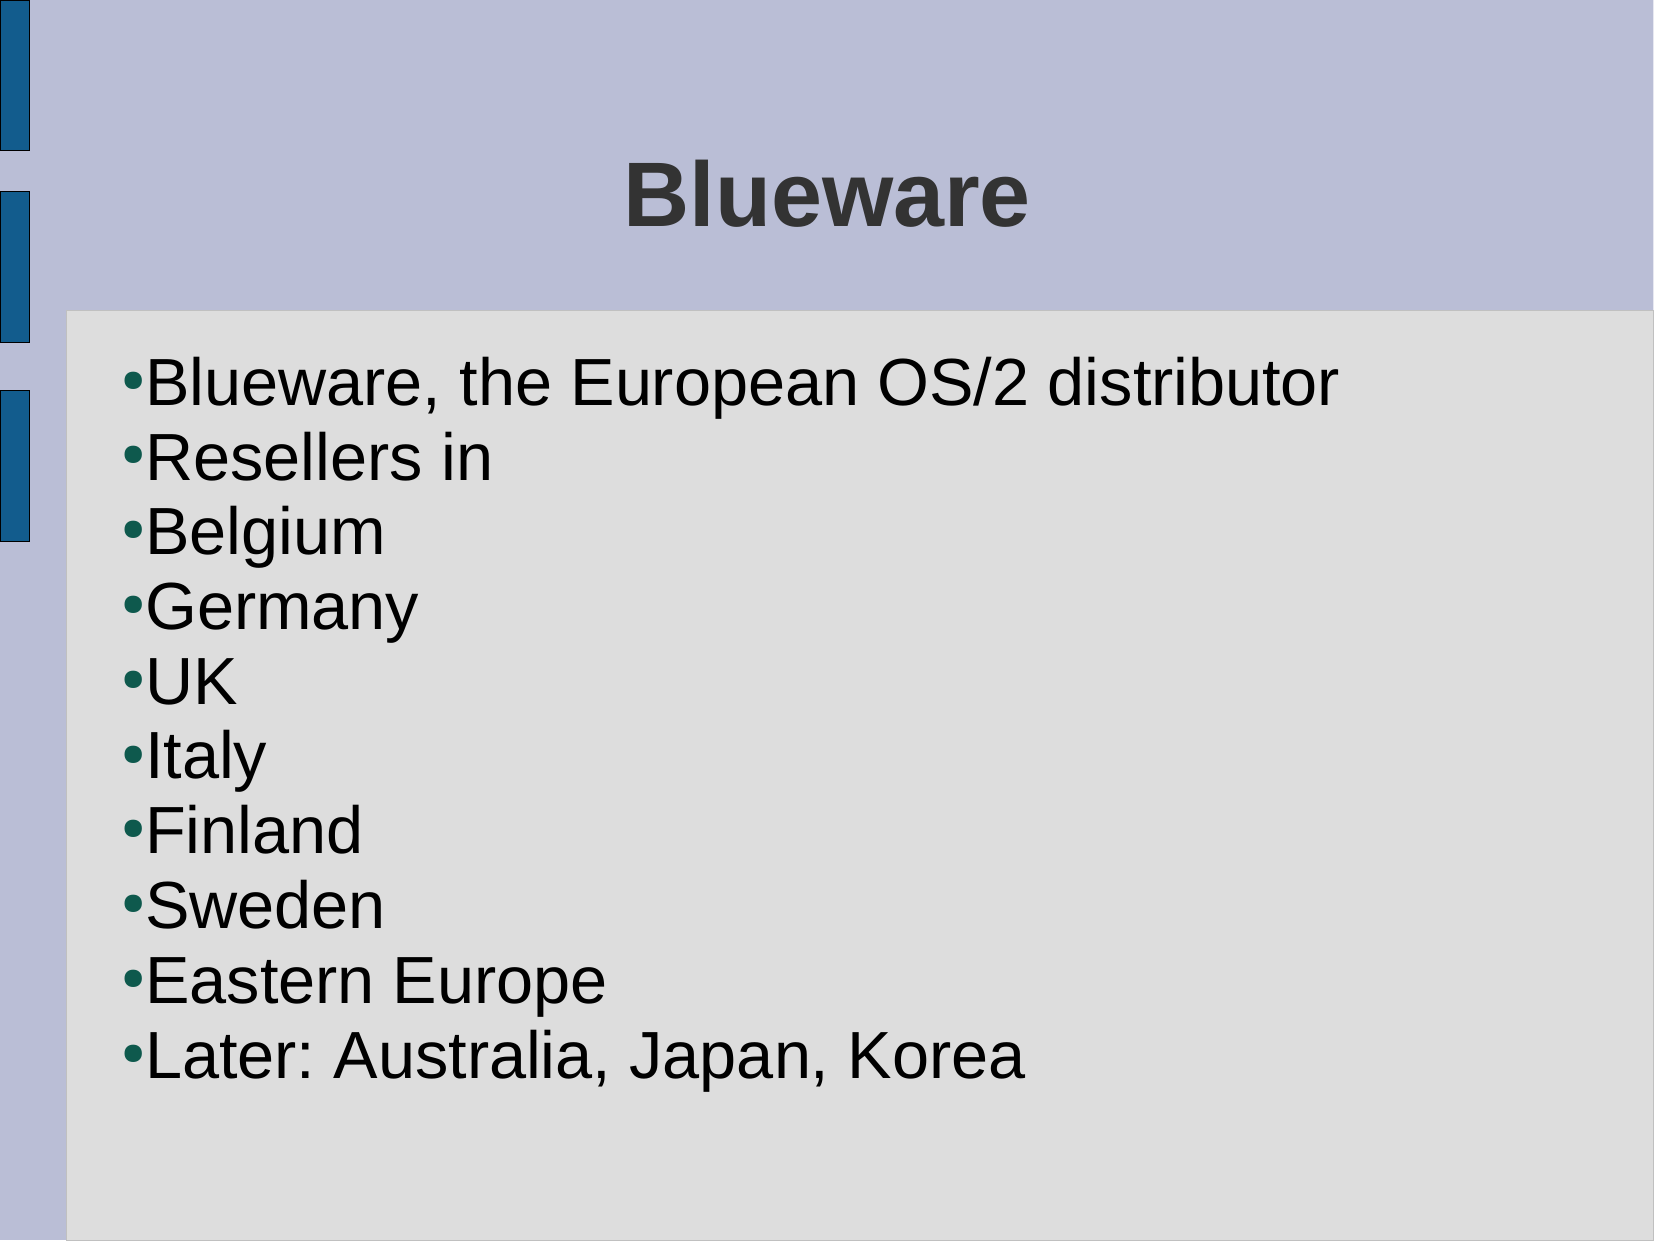

# Blueware
Blueware, the European OS/2 distributor
Resellers in
Belgium
Germany
UK
Italy
Finland
Sweden
Eastern Europe
Later: Australia, Japan, Korea